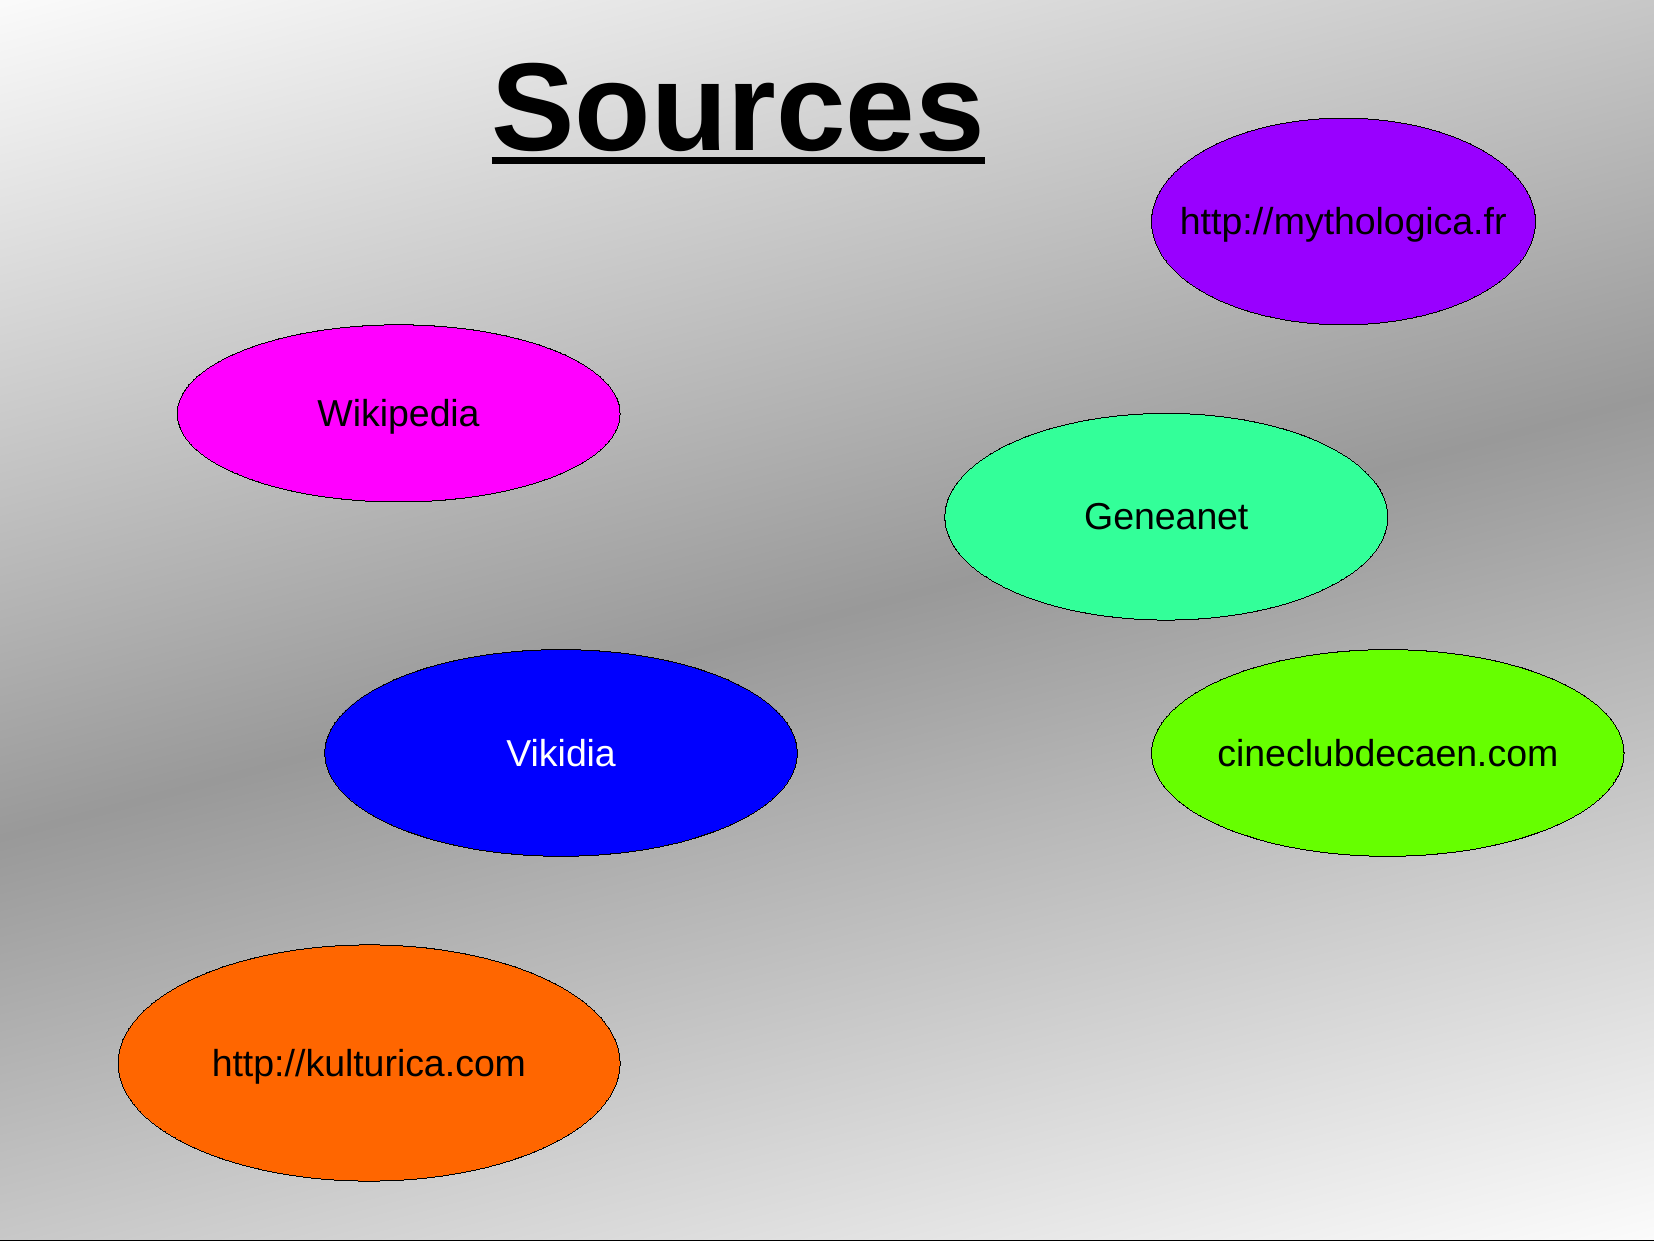

Sources
http://mythologica.fr
Wikipedia
Geneanet
Vikidia
cineclubdecaen.com
http://kulturica.com